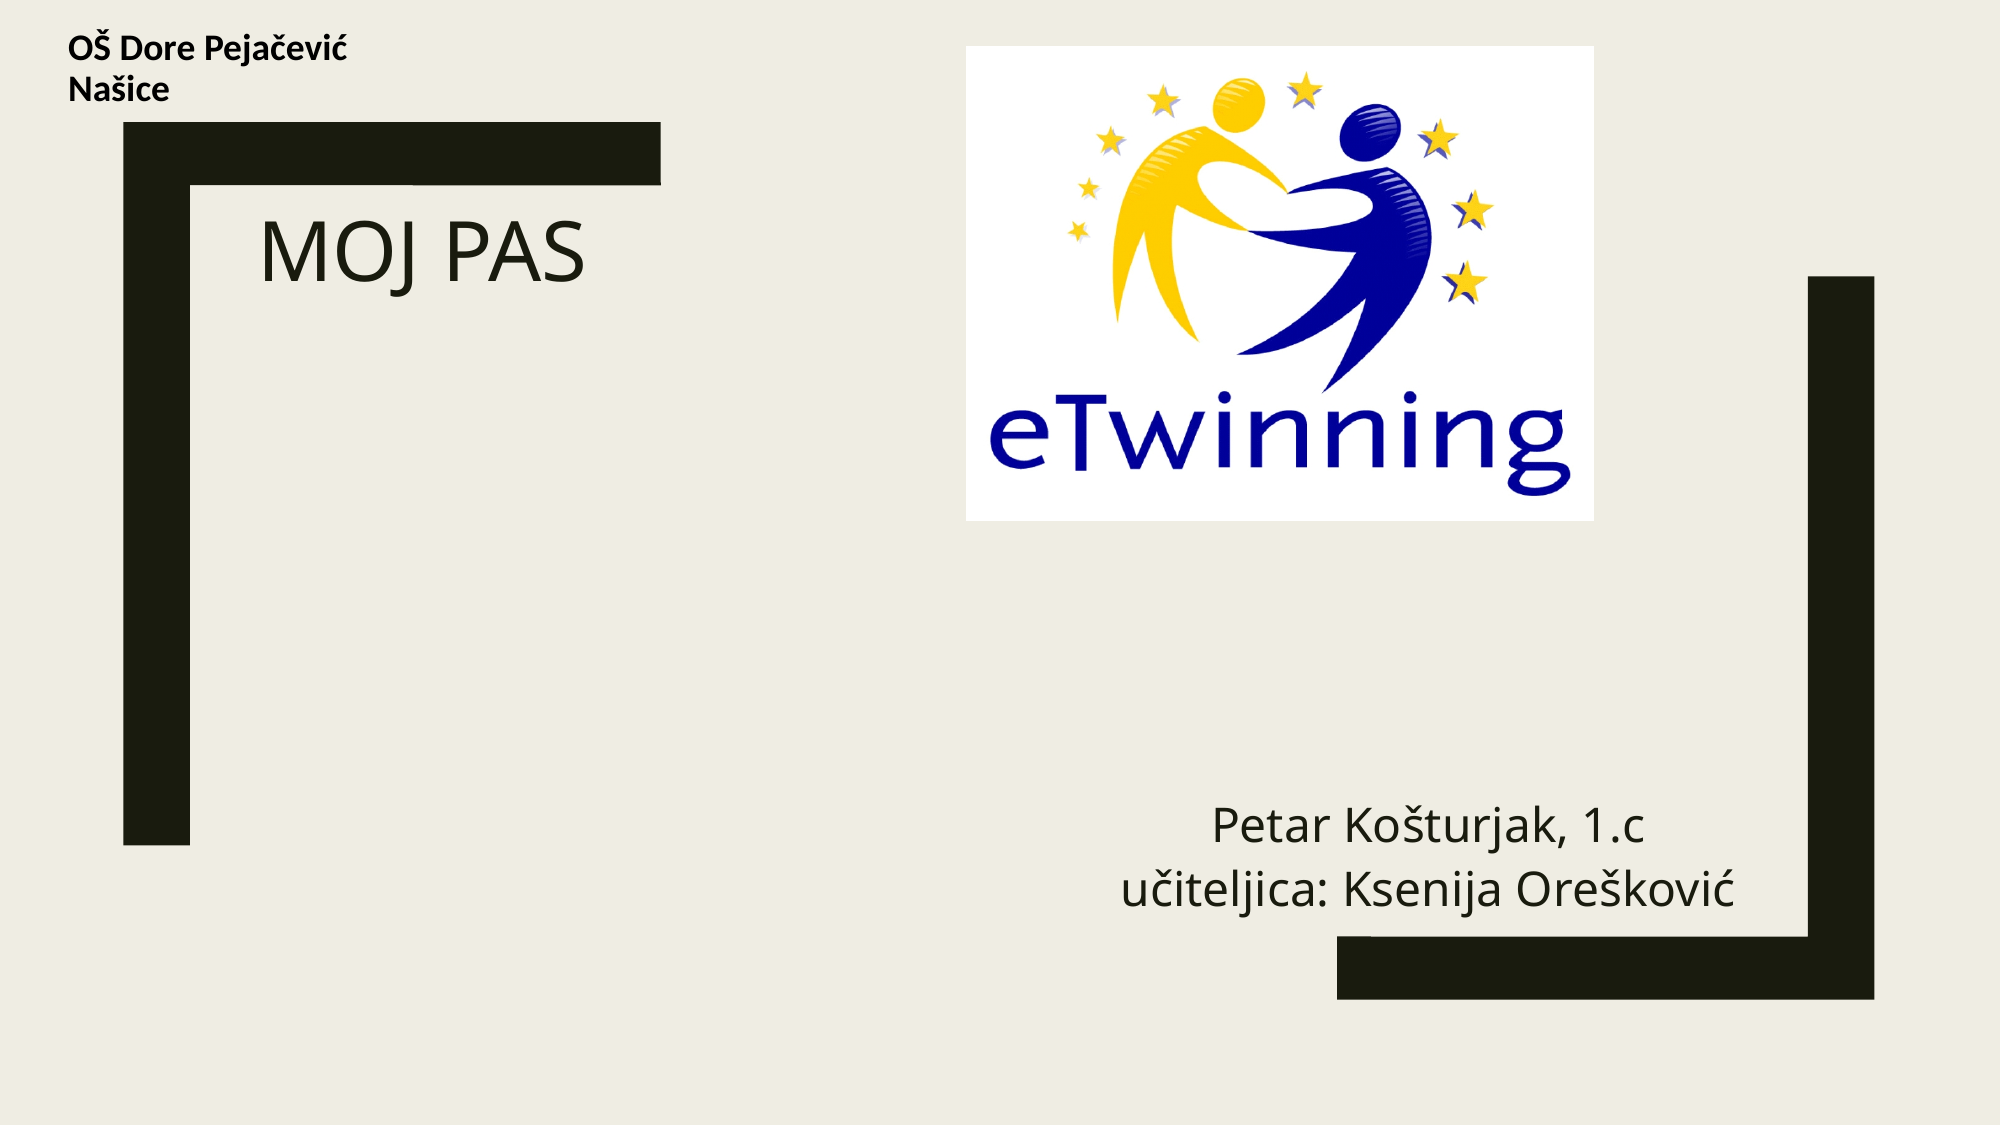

OŠ Dore Pejačević
Našice
# MOJ PAS
Petar Košturjak, 1.c
učiteljica: Ksenija Orešković